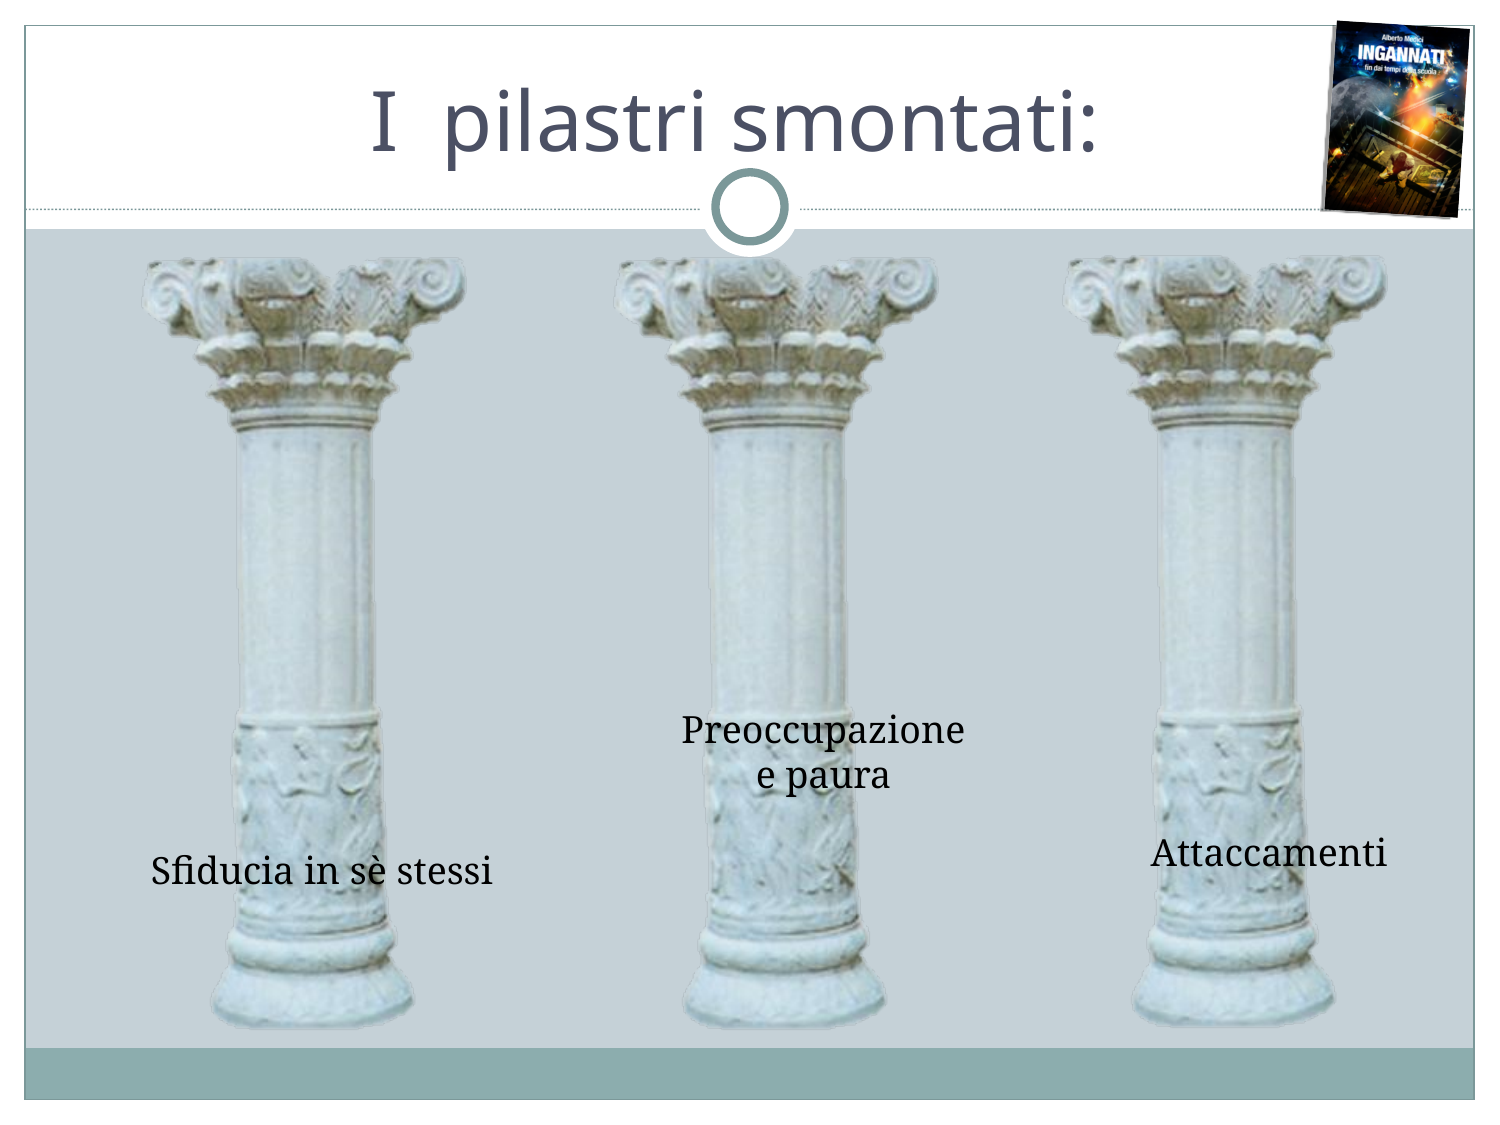

# I pilastri smontati:
Attaccamenti
Sfiducia in sè stessi
Preoccupazione
e paura